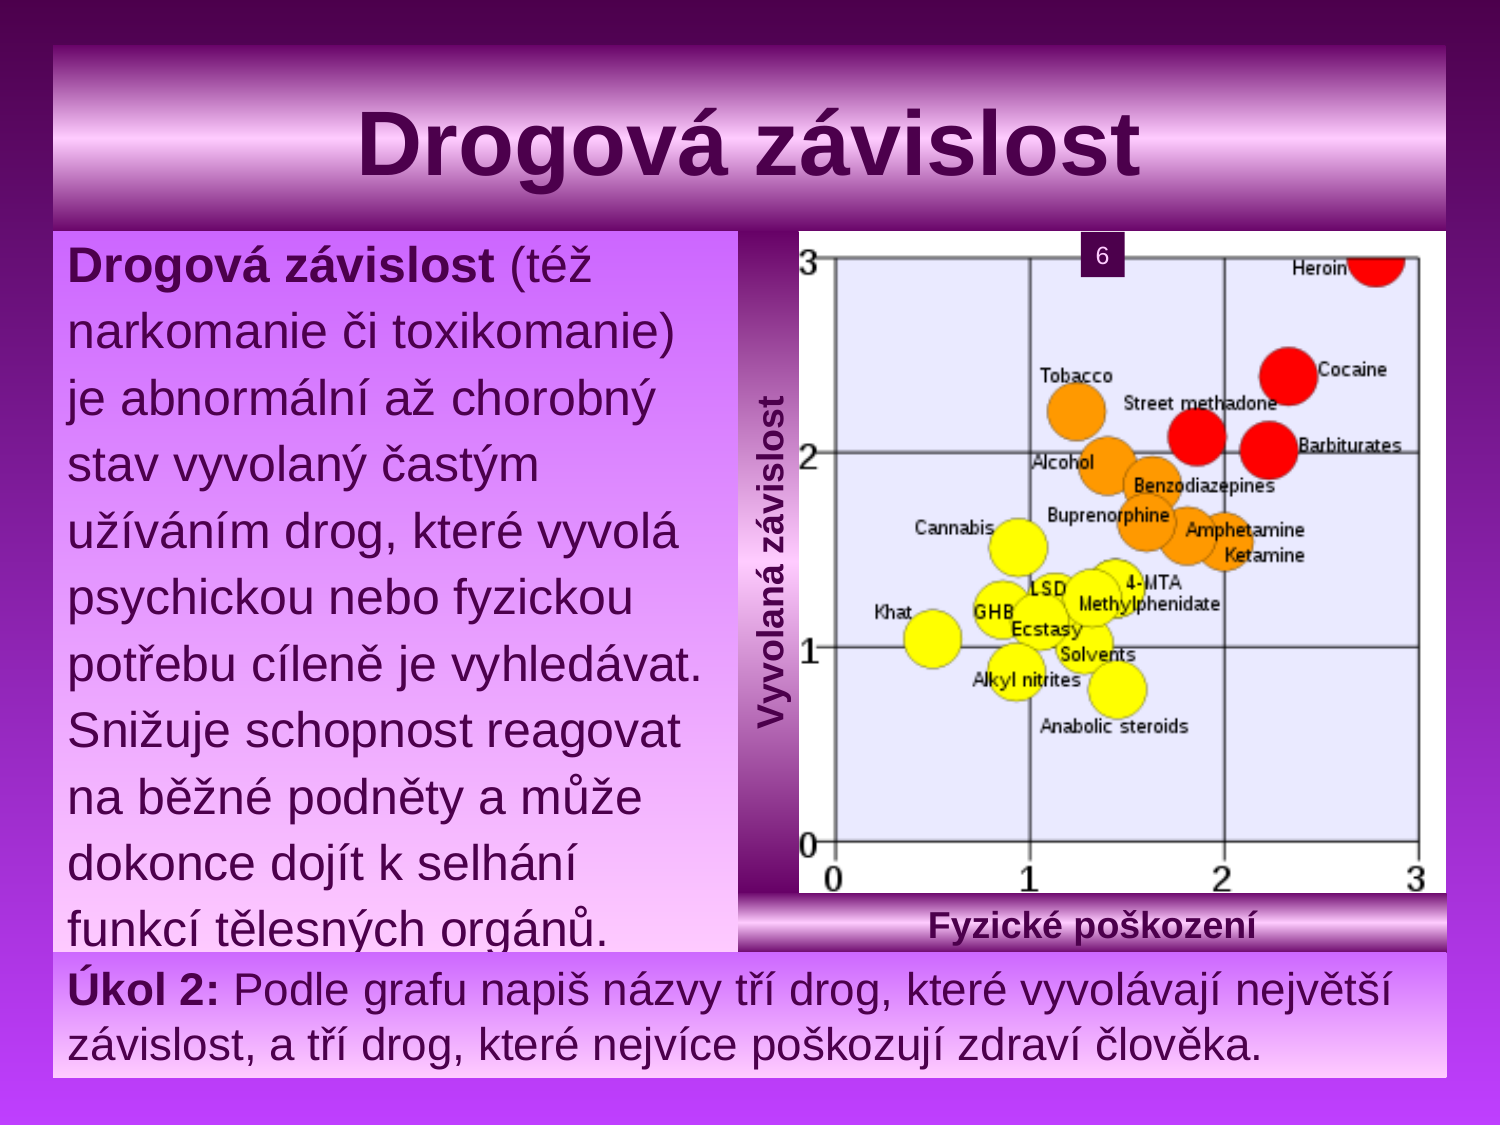

# Drogová závislost
Drogová závislost (též
narkomanie či toxikomanie)
je abnormální až chorobný
stav vyvolaný častým
užíváním drog, které vyvolá
psychickou nebo fyzickou
potřebu cíleně je vyhledávat.
Snižuje schopnost reagovat
na běžné podněty a může
dokonce dojít k selhání
funkcí tělesných orgánů.
6
Vyvolaná závislost
Fyzické poškození
Úkol 2: Podle grafu napiš názvy tří drog, které vyvolávají největší závislost, a tří drog, které nejvíce poškozují zdraví člověka.